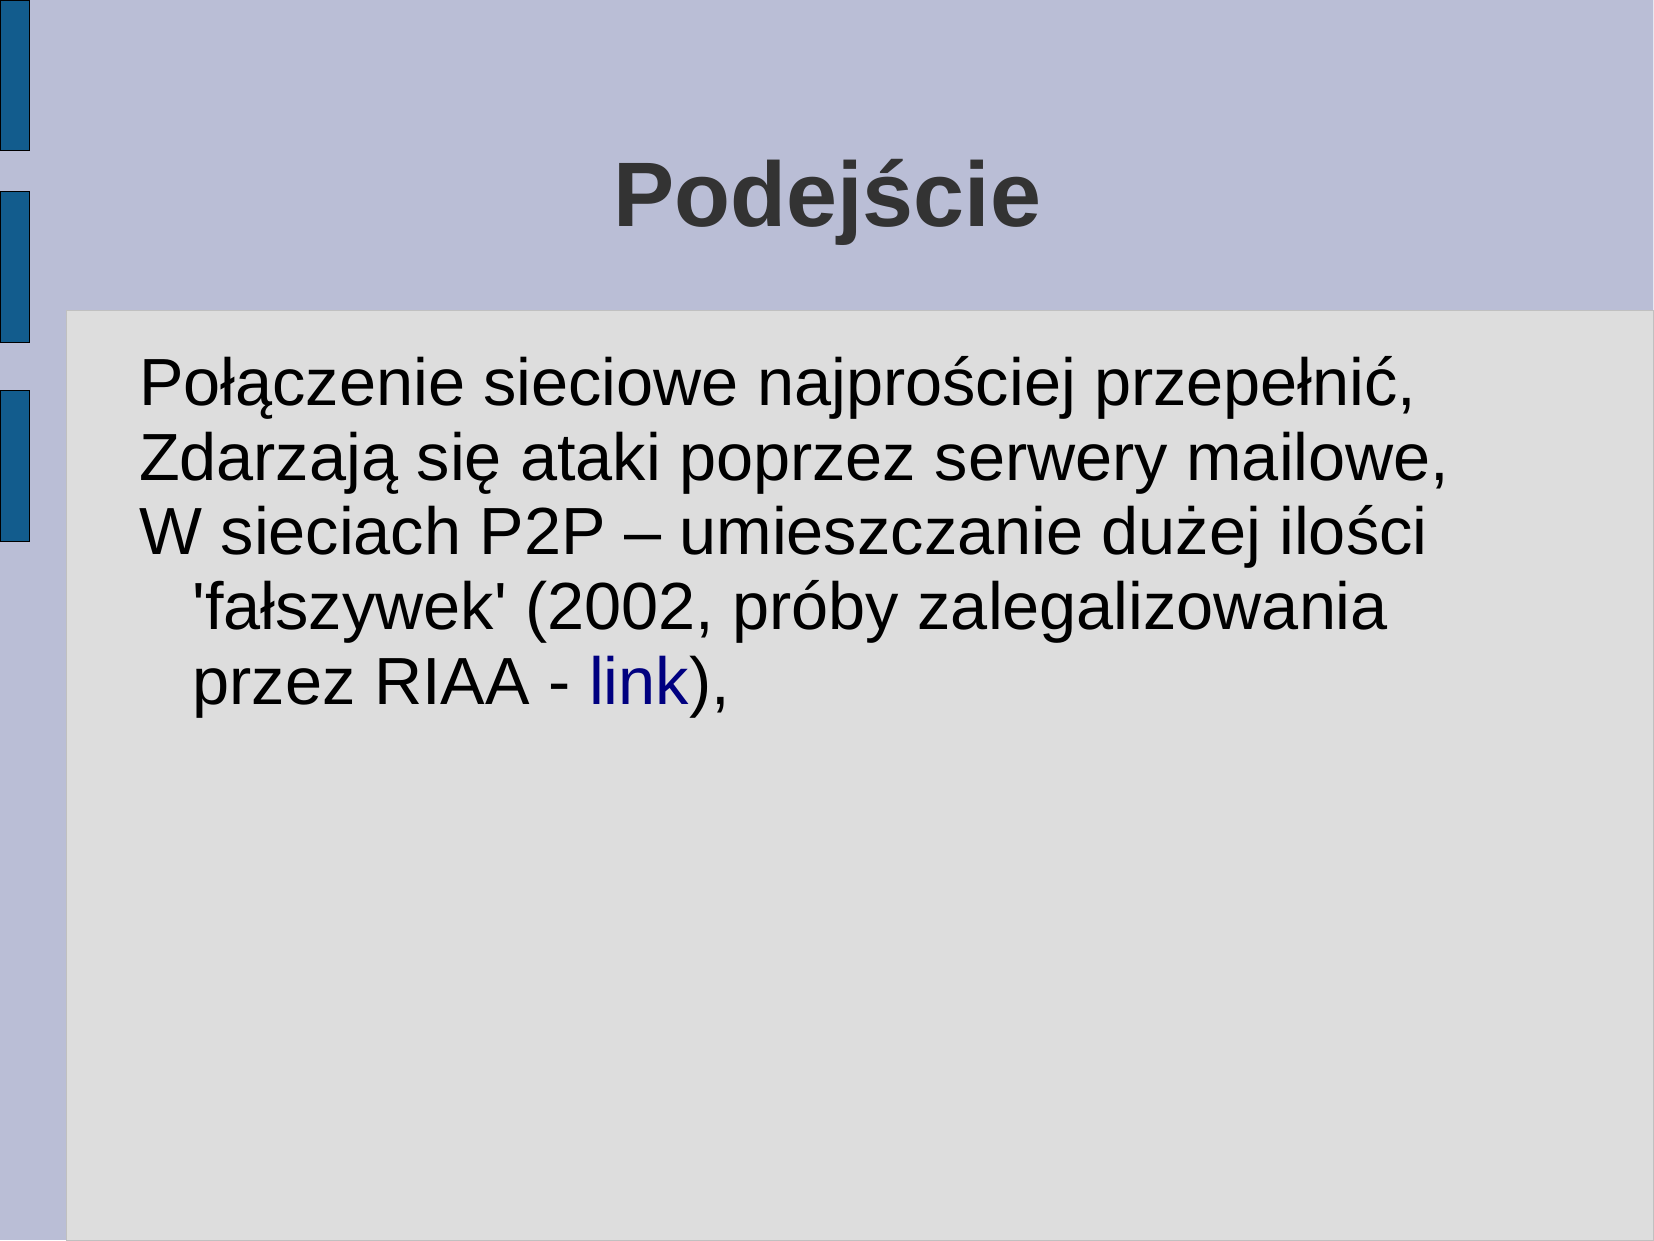

# Podejście
Połączenie sieciowe najprościej przepełnić,
Zdarzają się ataki poprzez serwery mailowe,
W sieciach P2P – umieszczanie dużej ilości 'fałszywek' (2002, próby zalegalizowania przez RIAA - link),